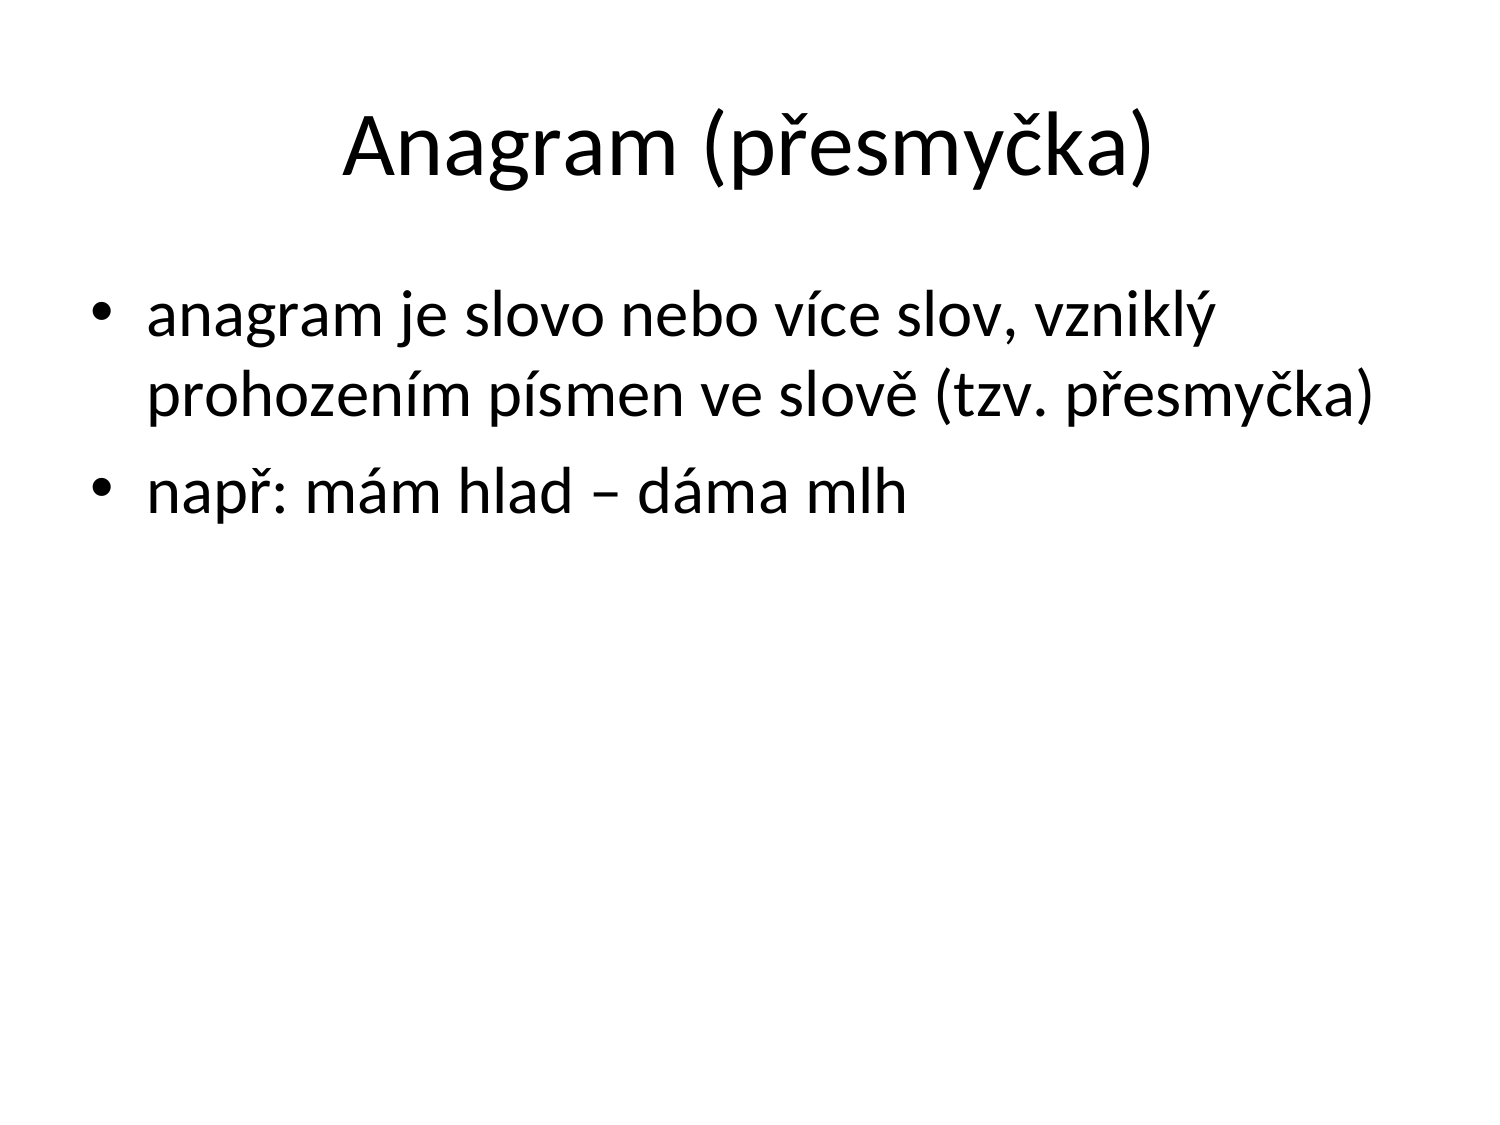

# Anagram (přesmyčka)
anagram je slovo nebo více slov, vzniklý prohozením písmen ve slově (tzv. přesmyčka)
např: mám hlad – dáma mlh